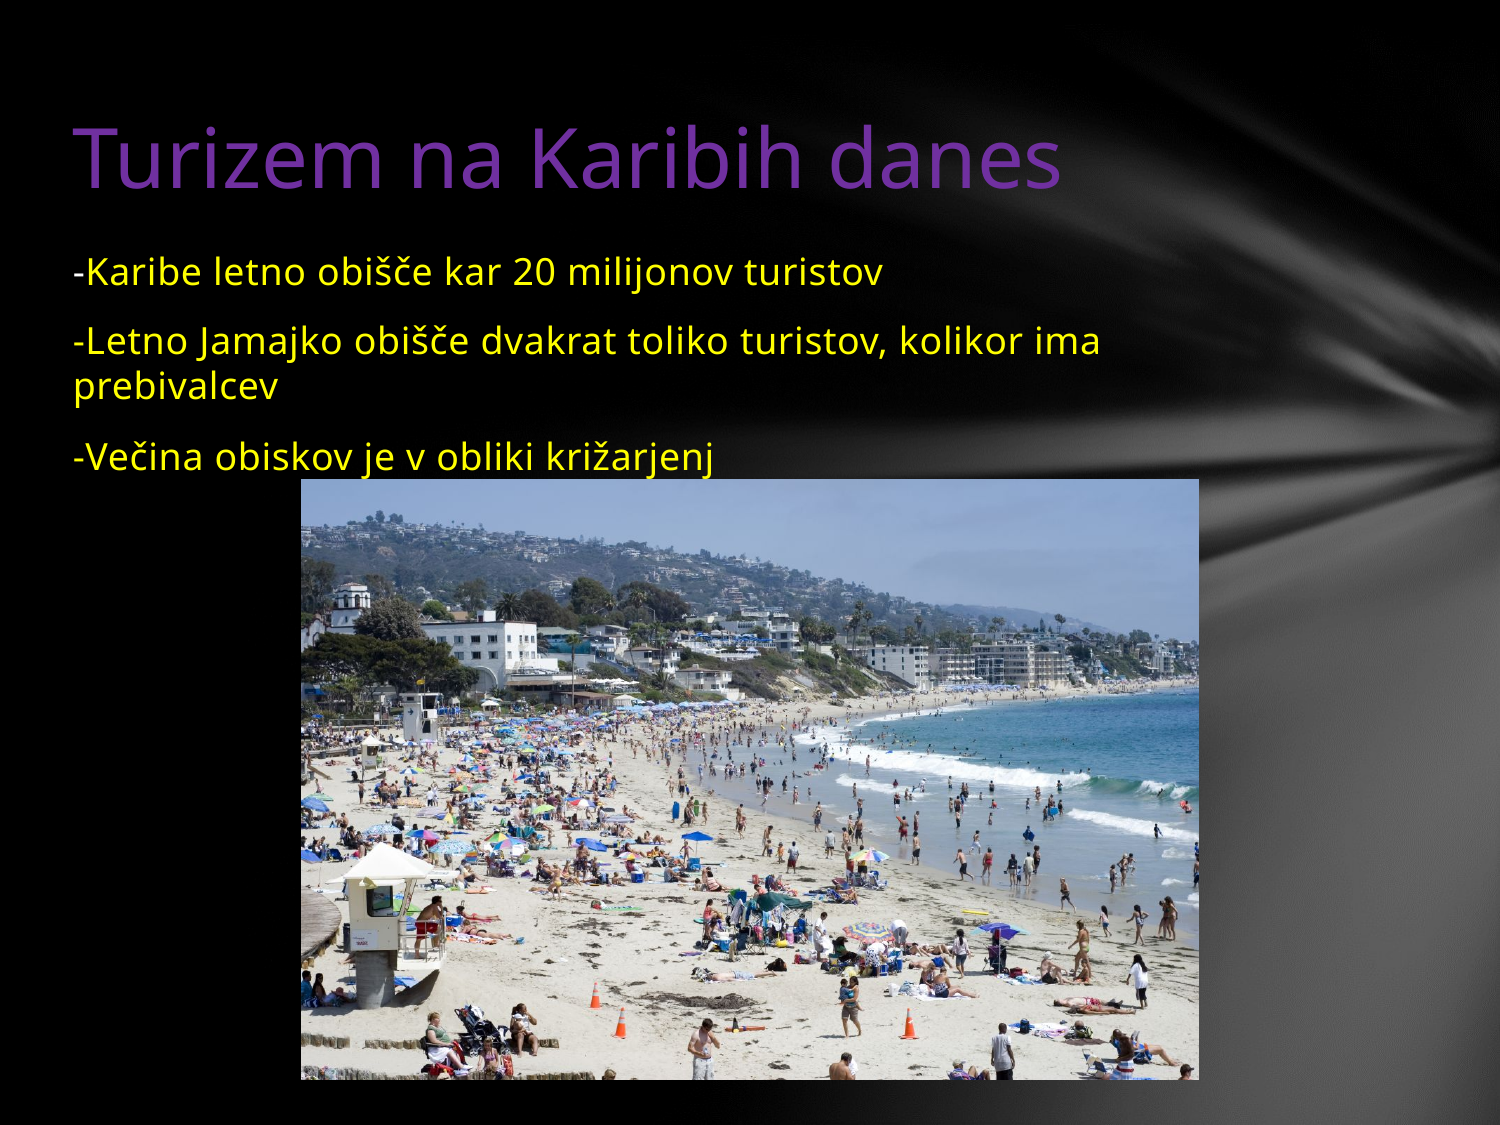

Turizem na Karibih danes
# -Karibe letno obišče kar 20 milijonov turistov
-Letno Jamajko obišče dvakrat toliko turistov, kolikor ima prebivalcev
-Večina obiskov je v obliki križarjenj